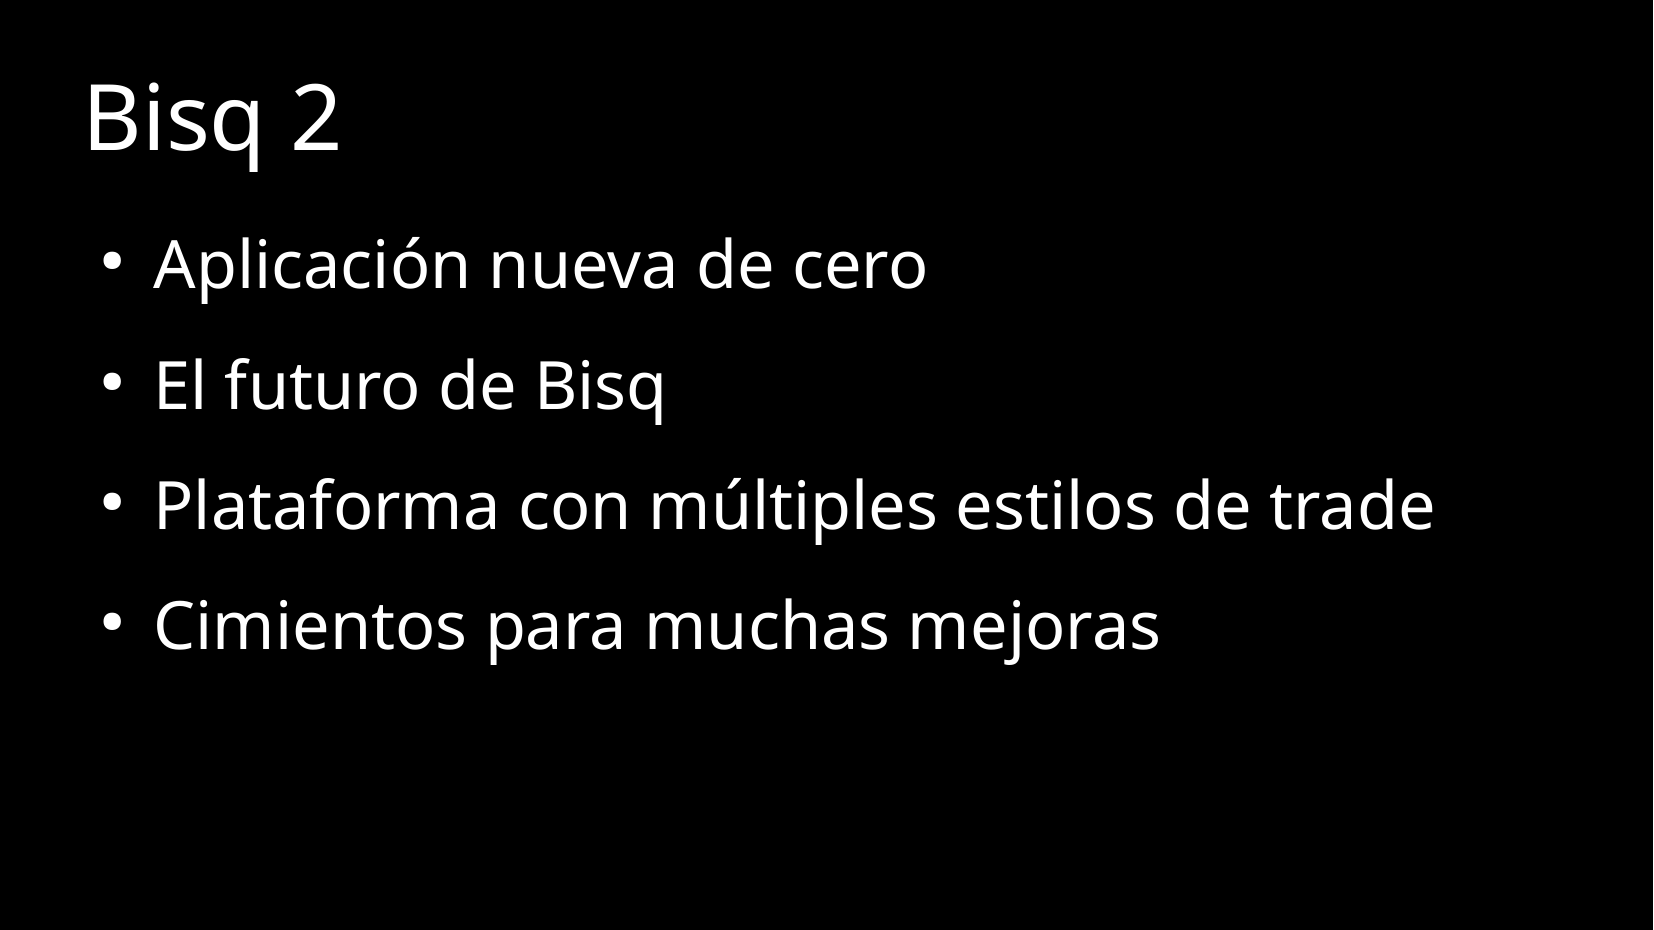

# Bisq 2
Aplicación nueva de cero
El futuro de Bisq
Plataforma con múltiples estilos de trade
Cimientos para muchas mejoras